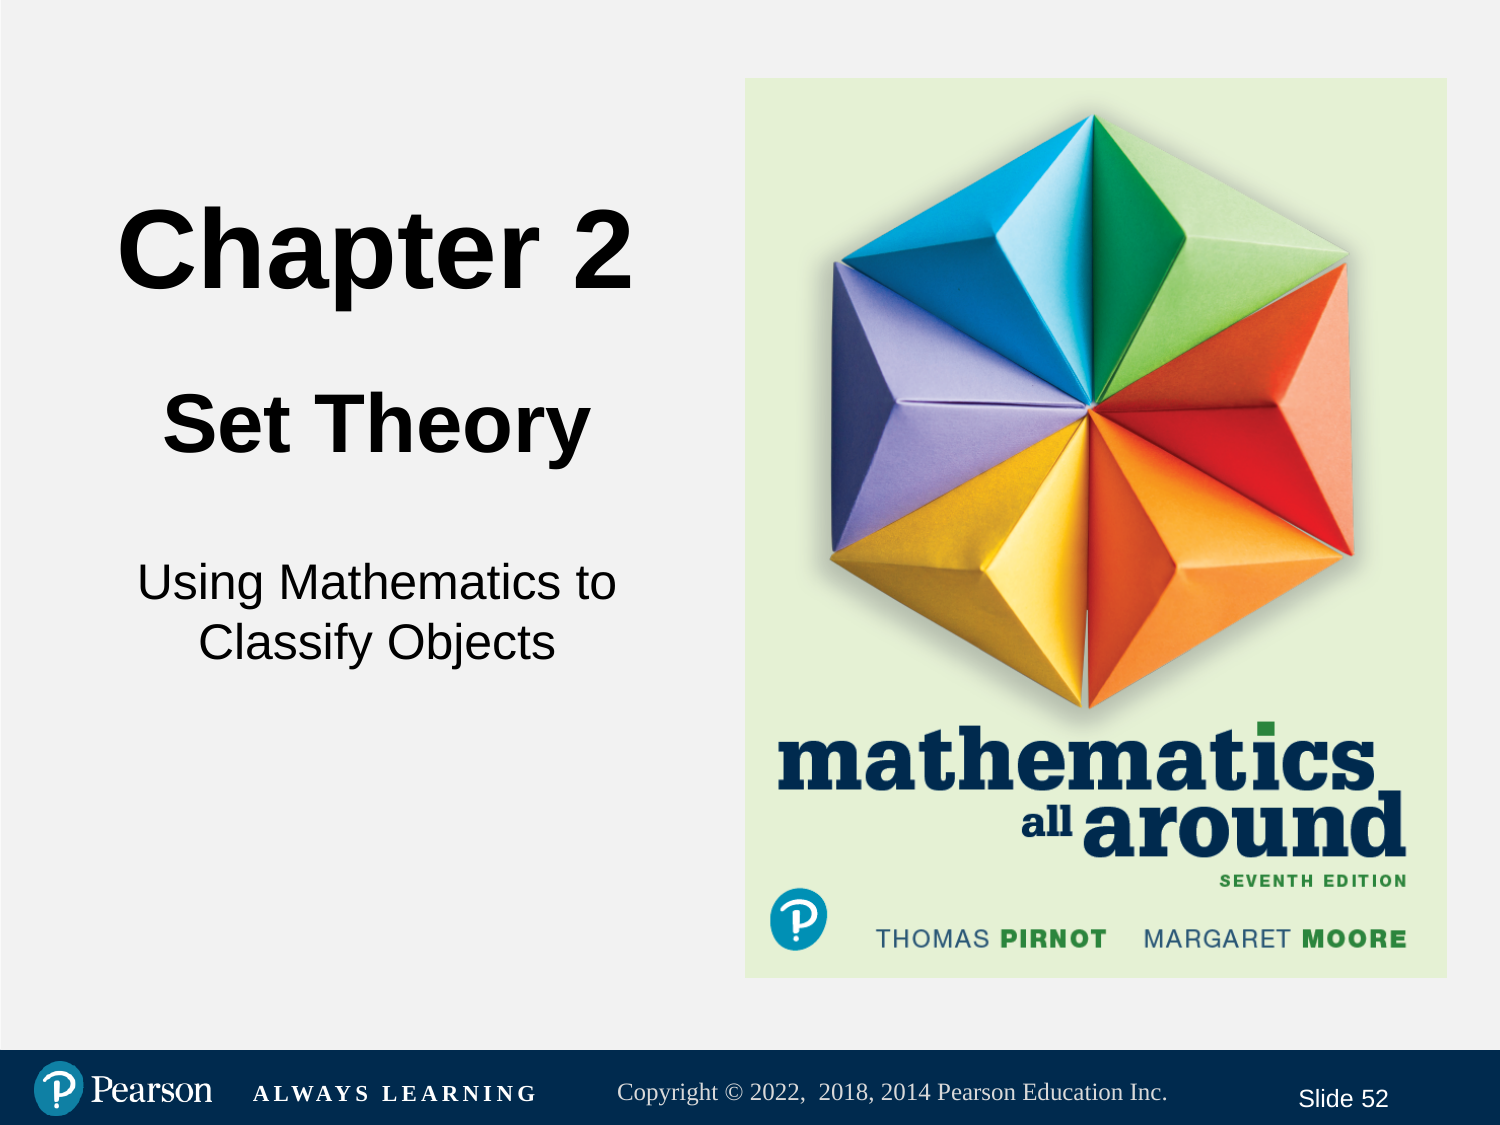

Chapter 2
# Set Theory
Using Mathematics to Classify Objects